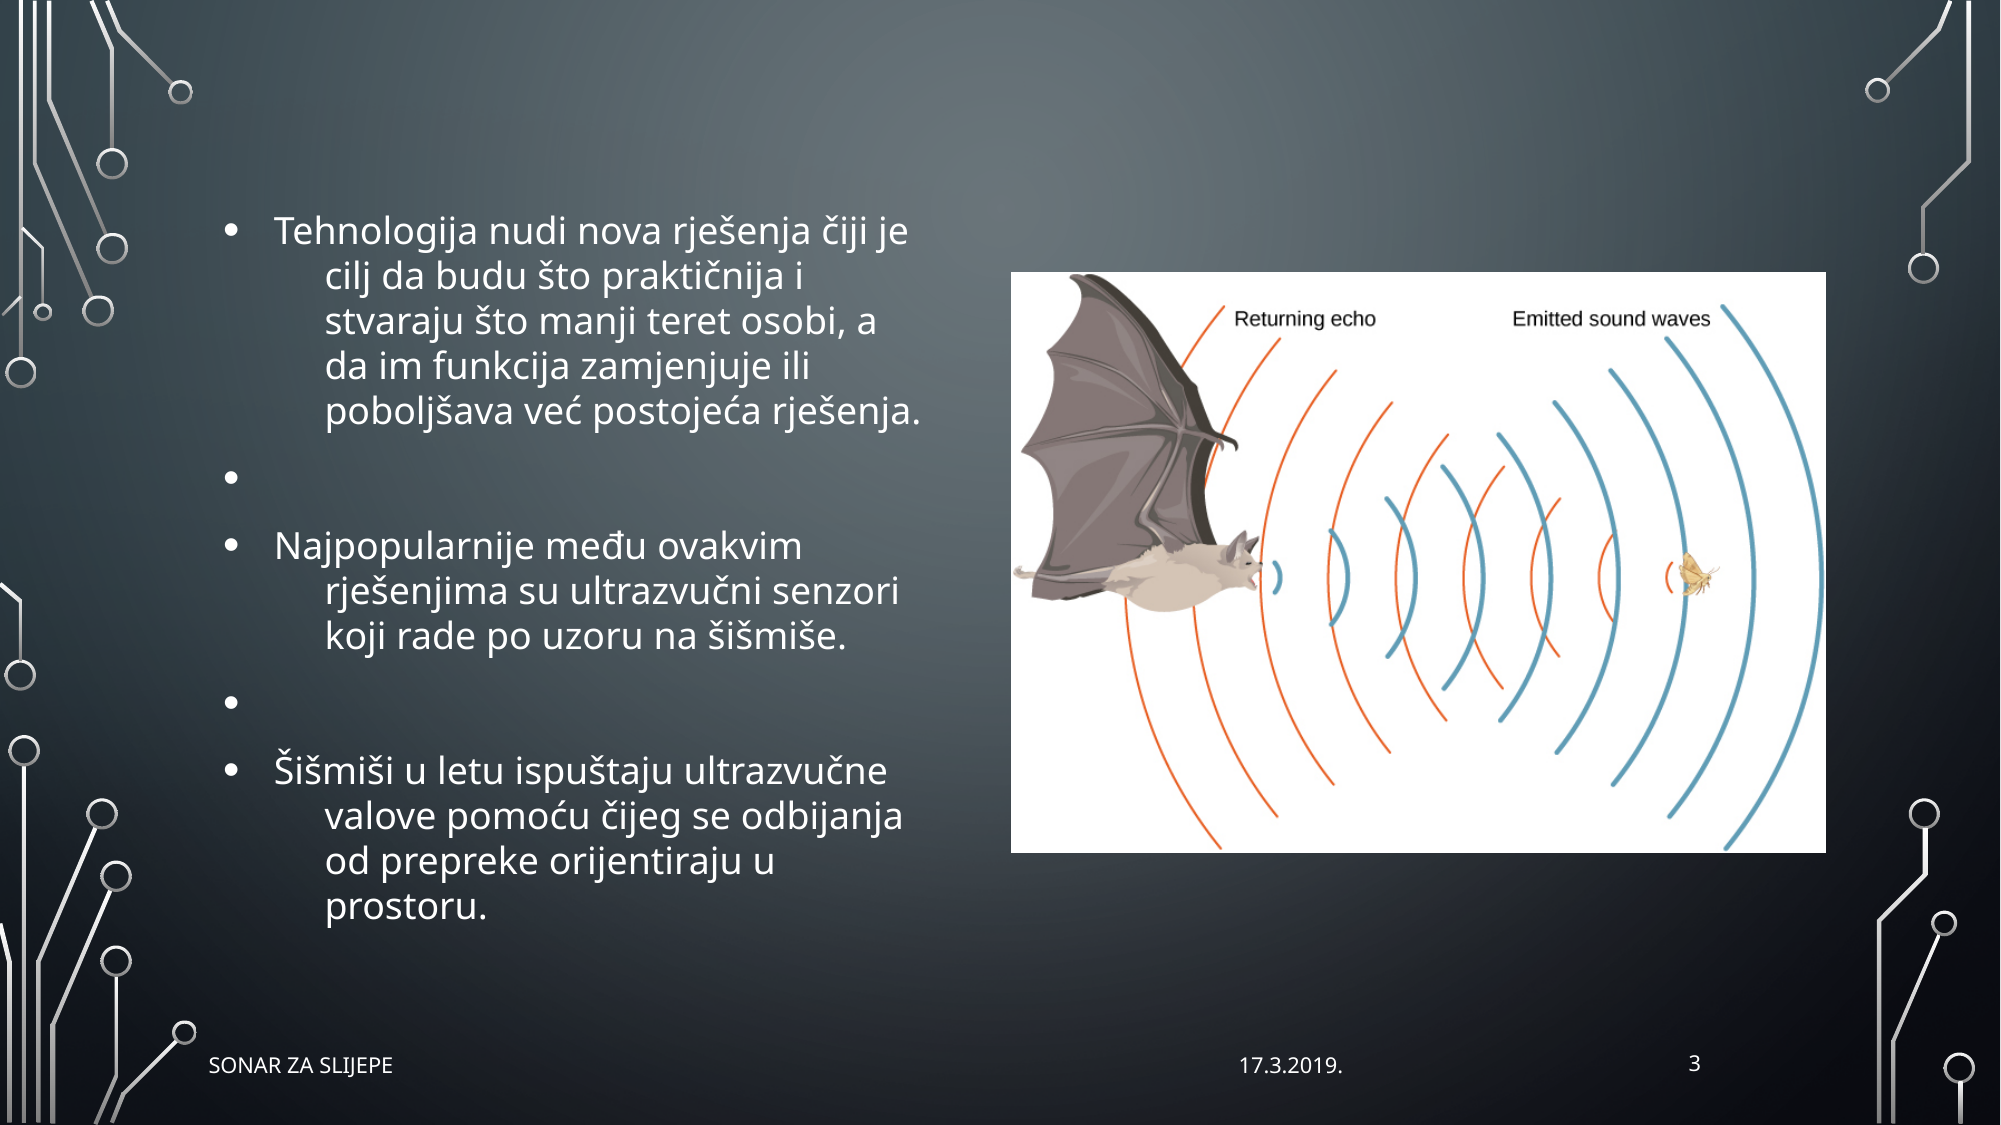

# Tehnologija nudi nova rješenja čiji je cilj da budu što praktičnija i stvaraju što manji teret osobi, a da im funkcija zamjenjuje ili poboljšava već postojeća rješenja.
Najpopularnije među ovakvim rješenjima su ultrazvučni senzori koji rade po uzoru na šišmiše.
Šišmiši u letu ispuštaju ultrazvučne valove pomoću čijeg se odbijanja od prepreke orijentiraju u prostoru.
Sonar za slijepe
17.3.2019.